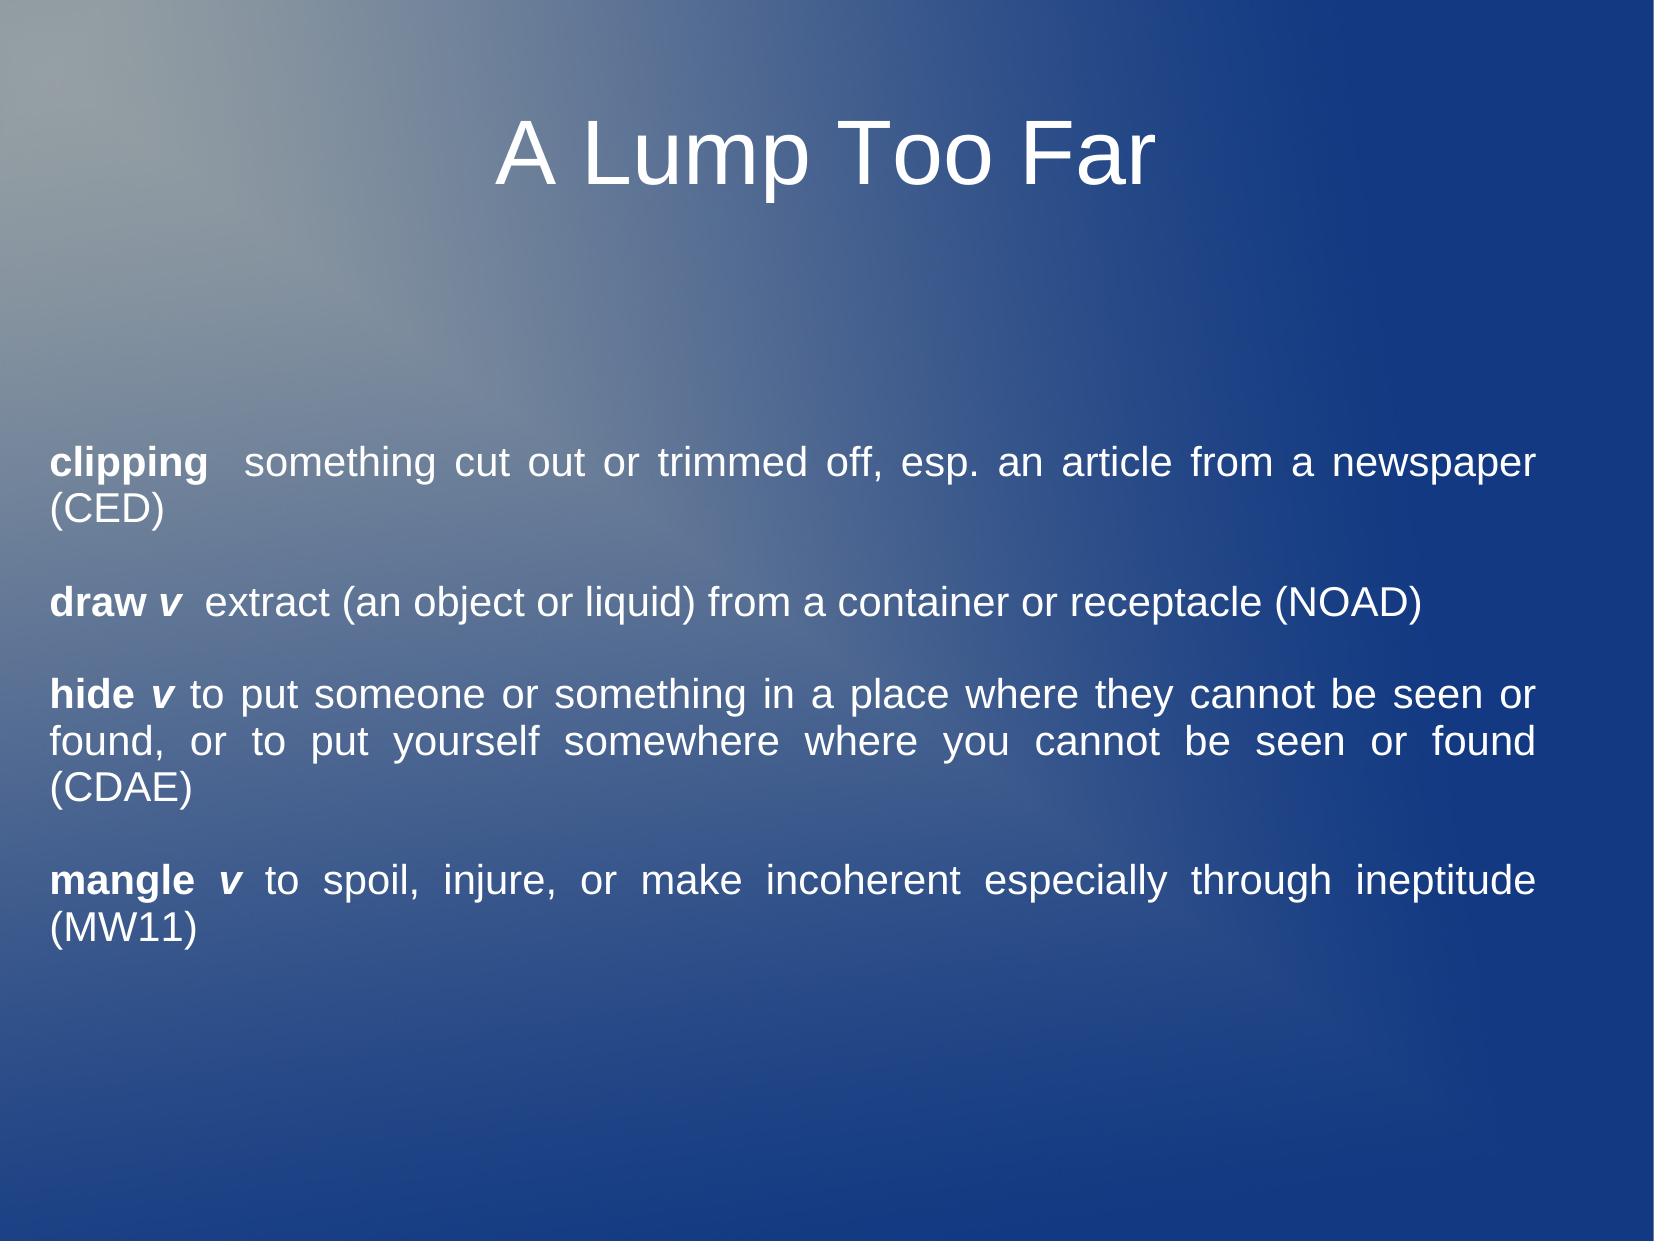

clipping something cut out or trimmed off, esp. an article from a newspaper (CED)
draw v extract (an object or liquid) from a container or receptacle (NOAD)
hide v to put someone or something in a place where they cannot be seen or found, or to put yourself somewhere where you cannot be seen or found (CDAE)
mangle v to spoil, injure, or make incoherent especially through ineptitude (MW11)
# A Lump Too Far